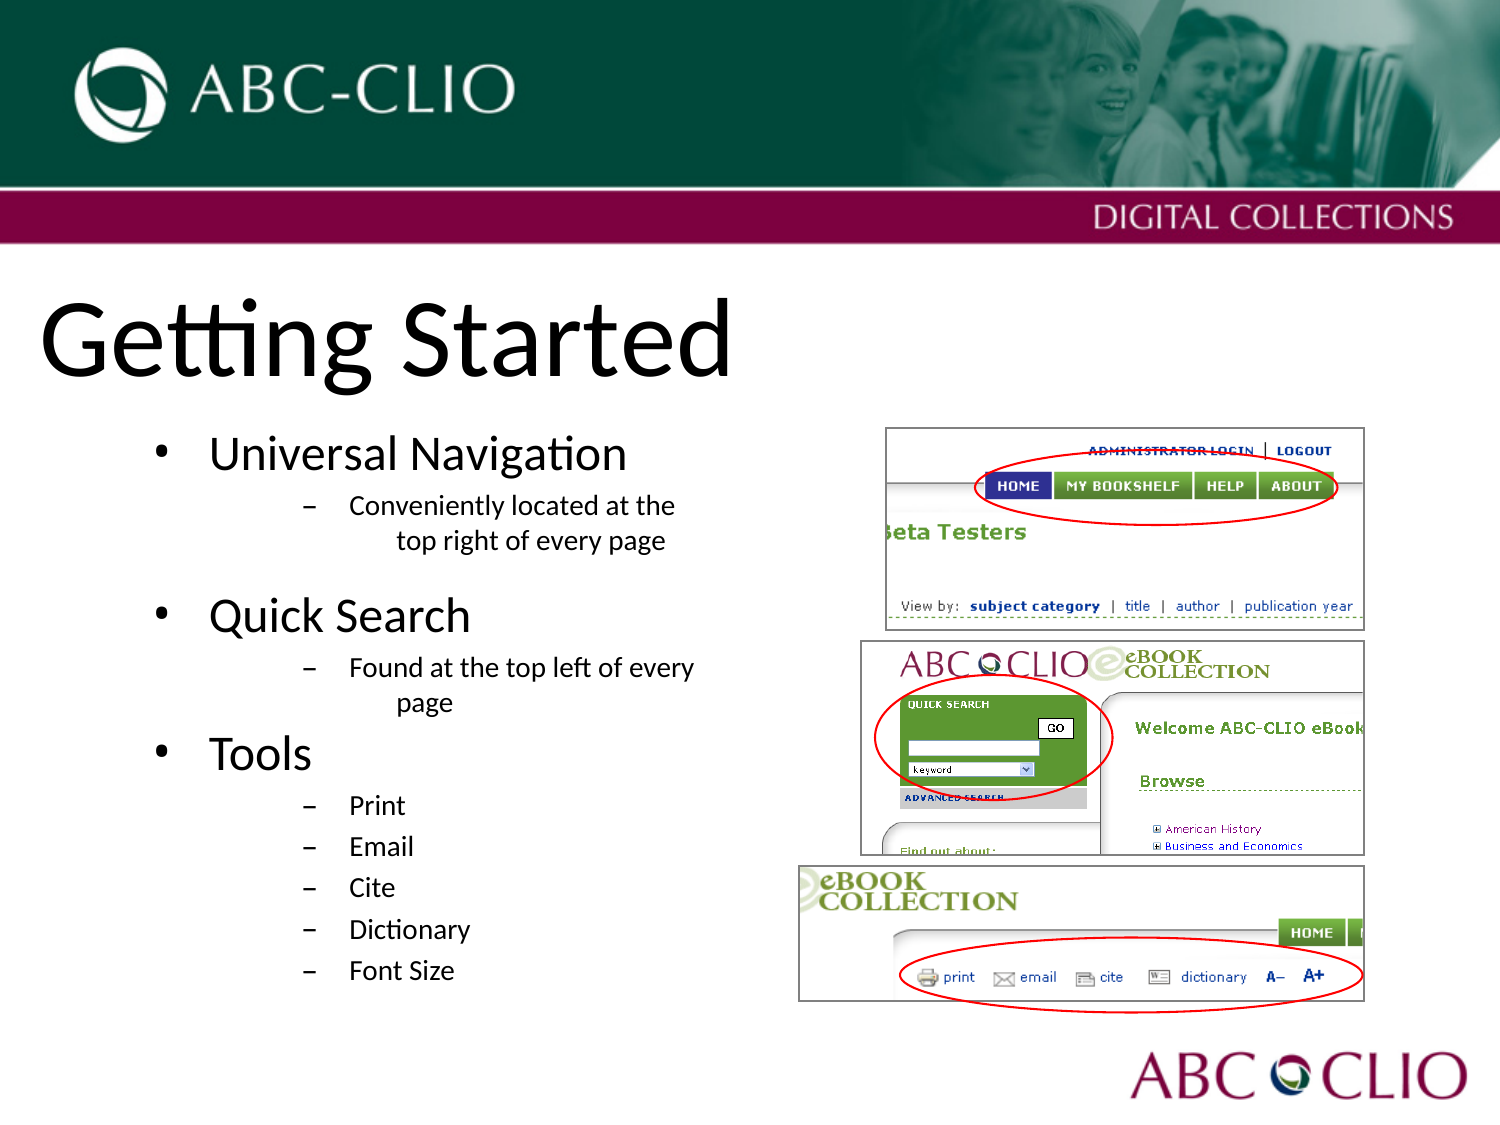

# Getting Started
Universal Navigation
Conveniently located at the top right of every page
Quick Search
Found at the top left of every page
Tools
Print
Email
Cite
Dictionary
Font Size